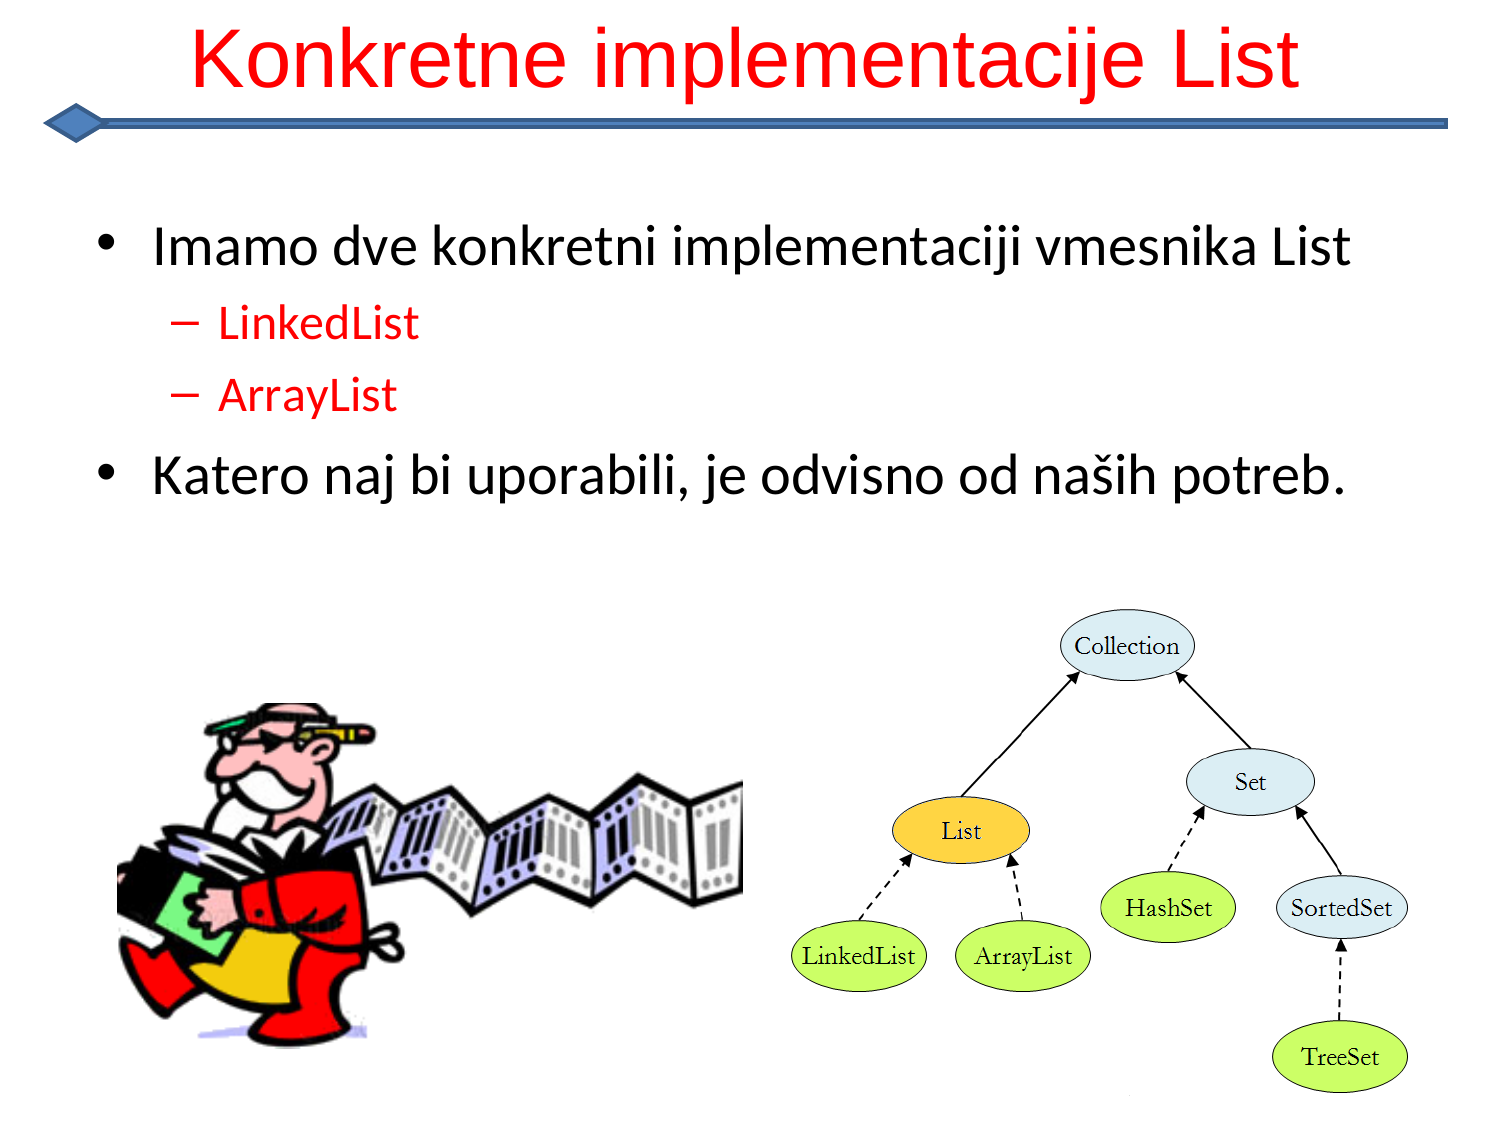

# Konkretne implementacije List
Imamo dve konkretni implementaciji vmesnika List
LinkedList
ArrayList
Katero naj bi uporabili, je odvisno od naših potreb.